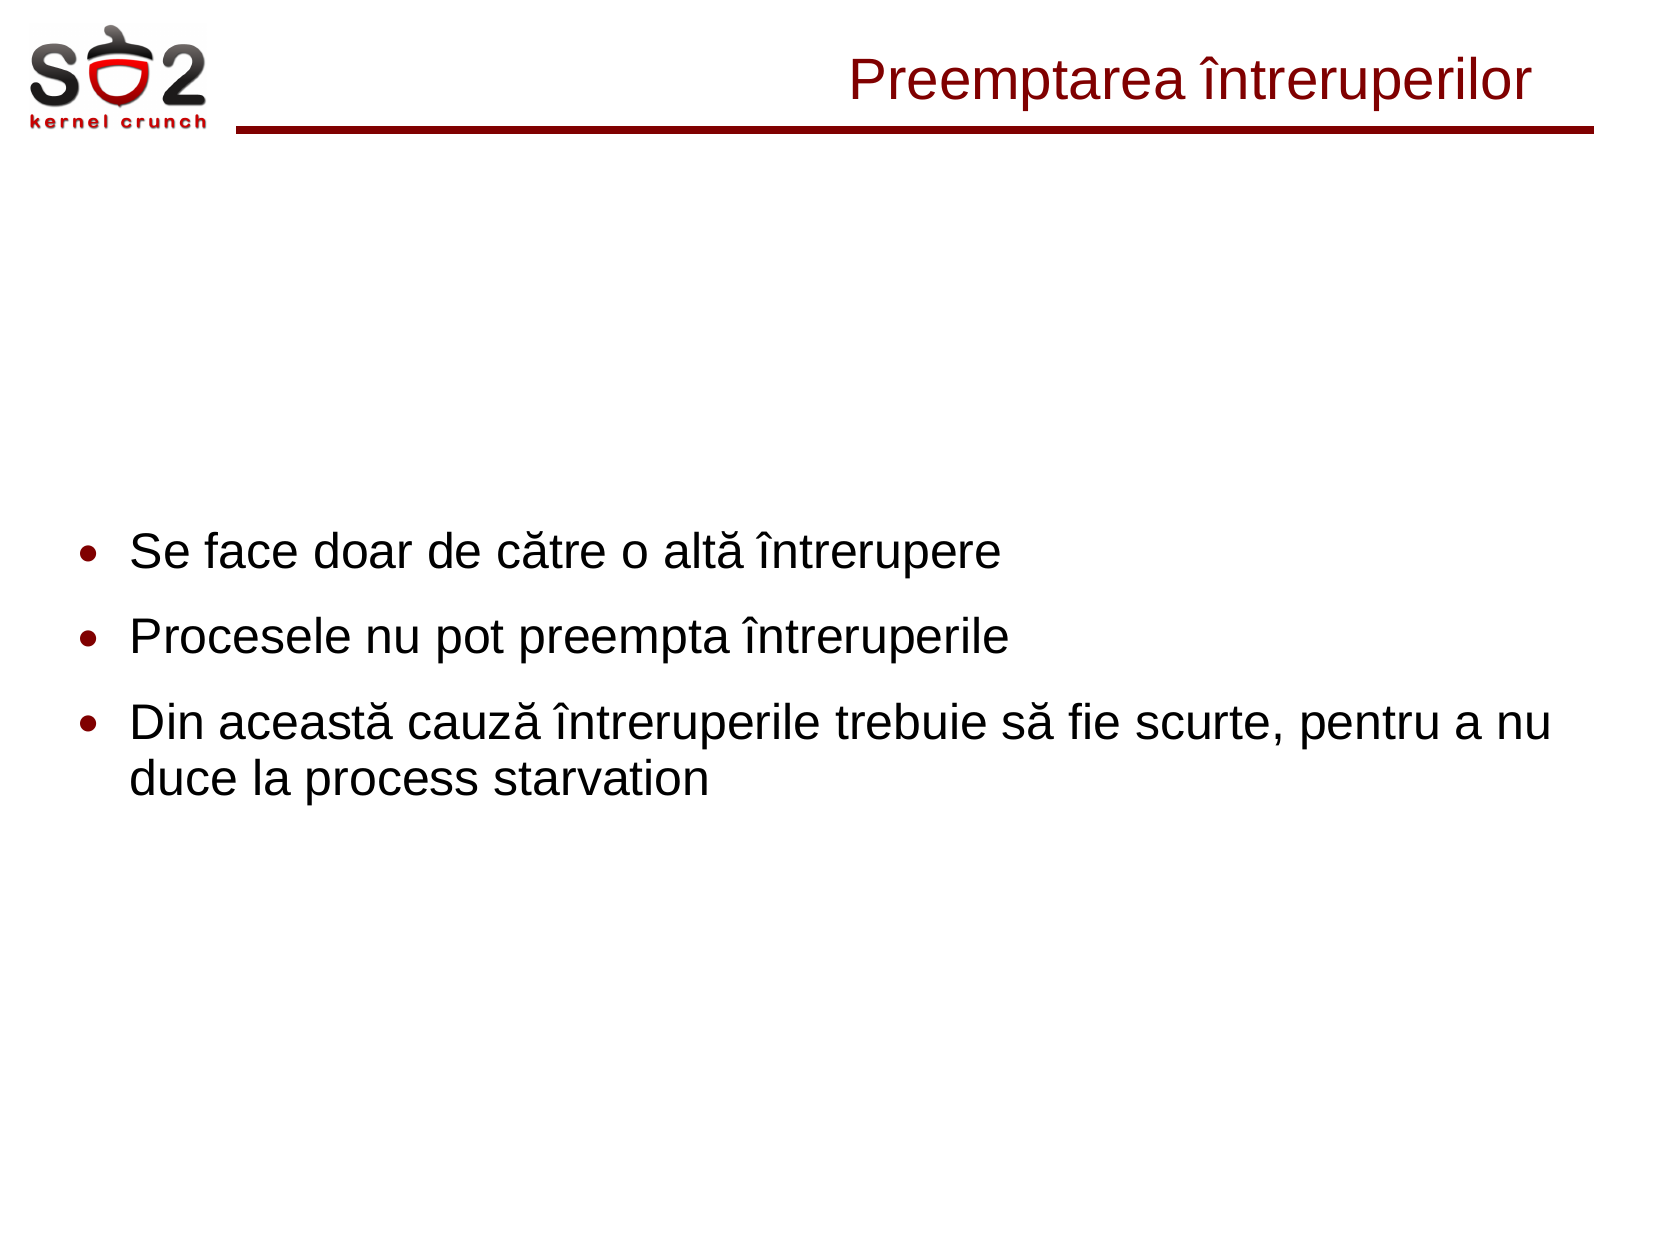

# Preemptarea întreruperilor
Se face doar de către o altă întrerupere
Procesele nu pot preempta întreruperile
Din această cauză întreruperile trebuie să fie scurte, pentru a nu duce la process starvation